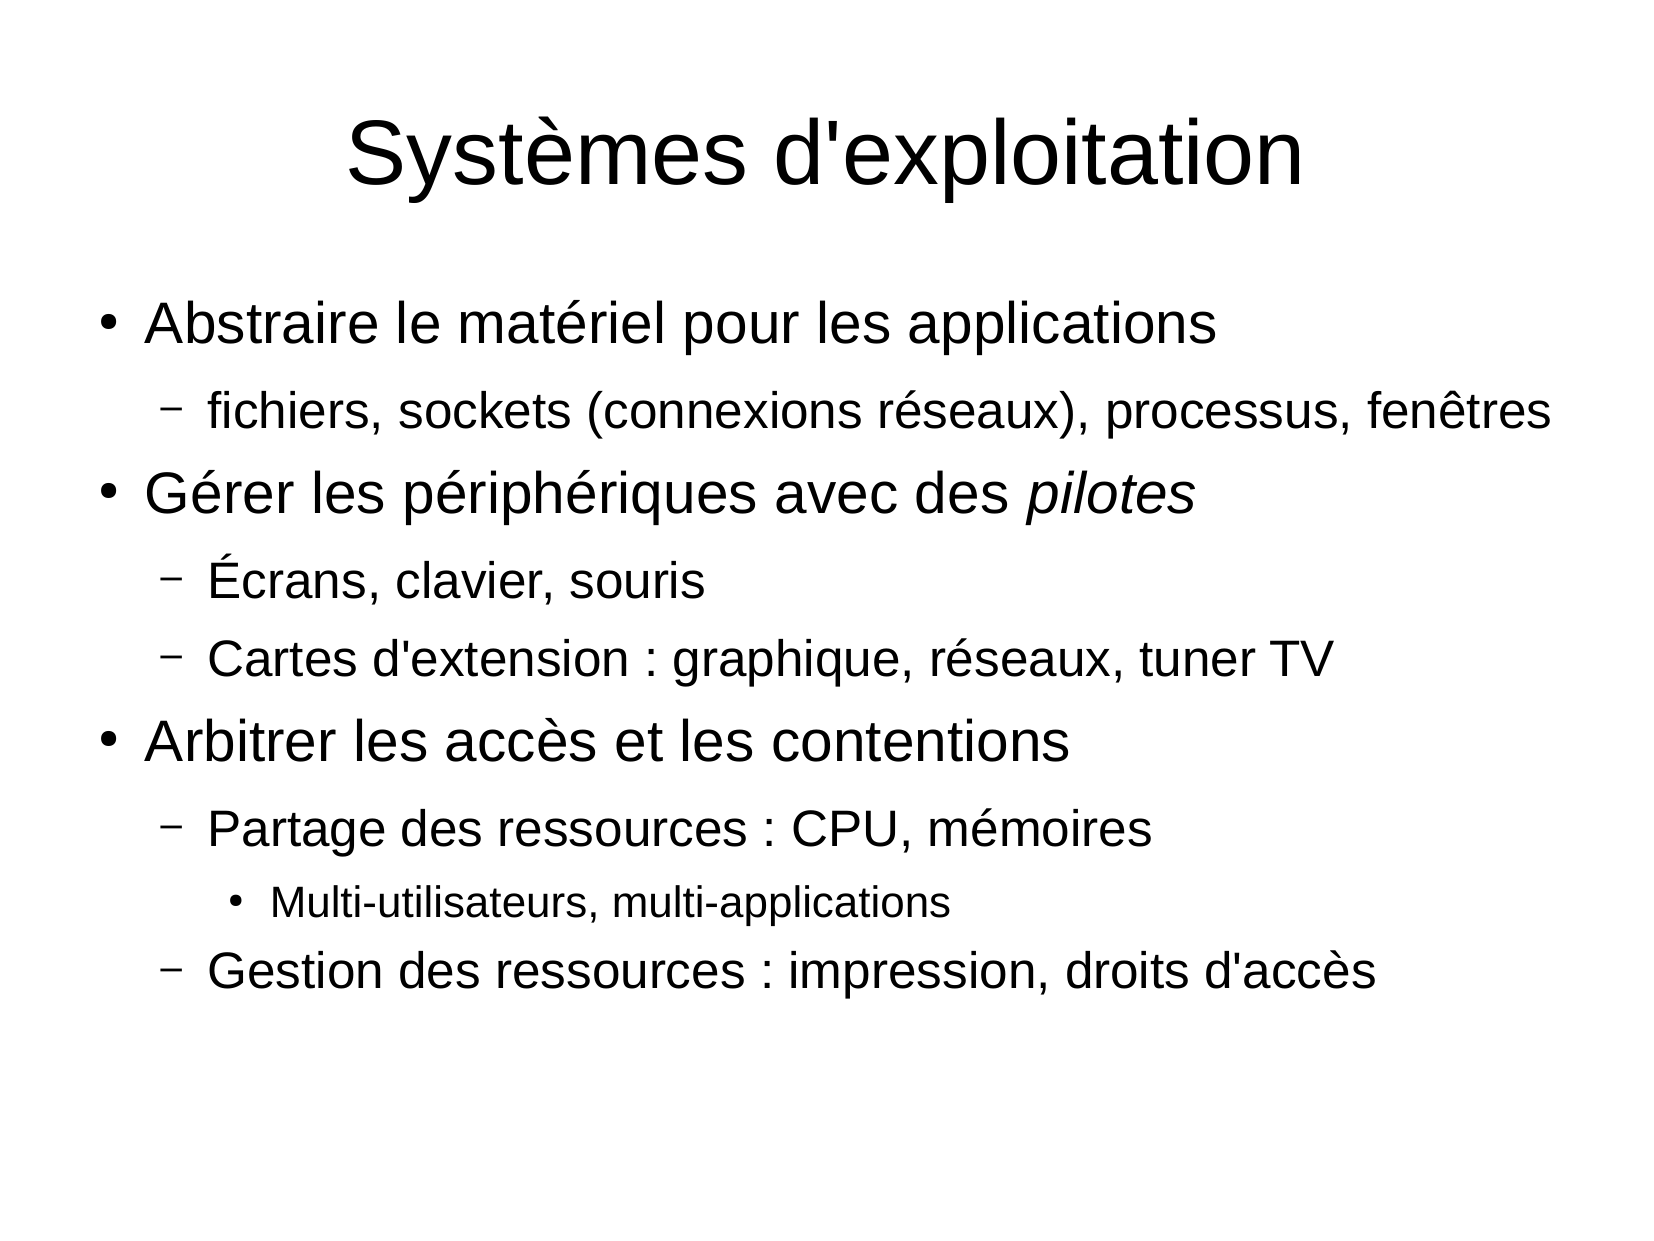

# Systèmes d'exploitation
Abstraire le matériel pour les applications
fichiers, sockets (connexions réseaux), processus, fenêtres
Gérer les périphériques avec des pilotes
Écrans, clavier, souris
Cartes d'extension : graphique, réseaux, tuner TV
Arbitrer les accès et les contentions
Partage des ressources : CPU, mémoires
Multi-utilisateurs, multi-applications
Gestion des ressources : impression, droits d'accès